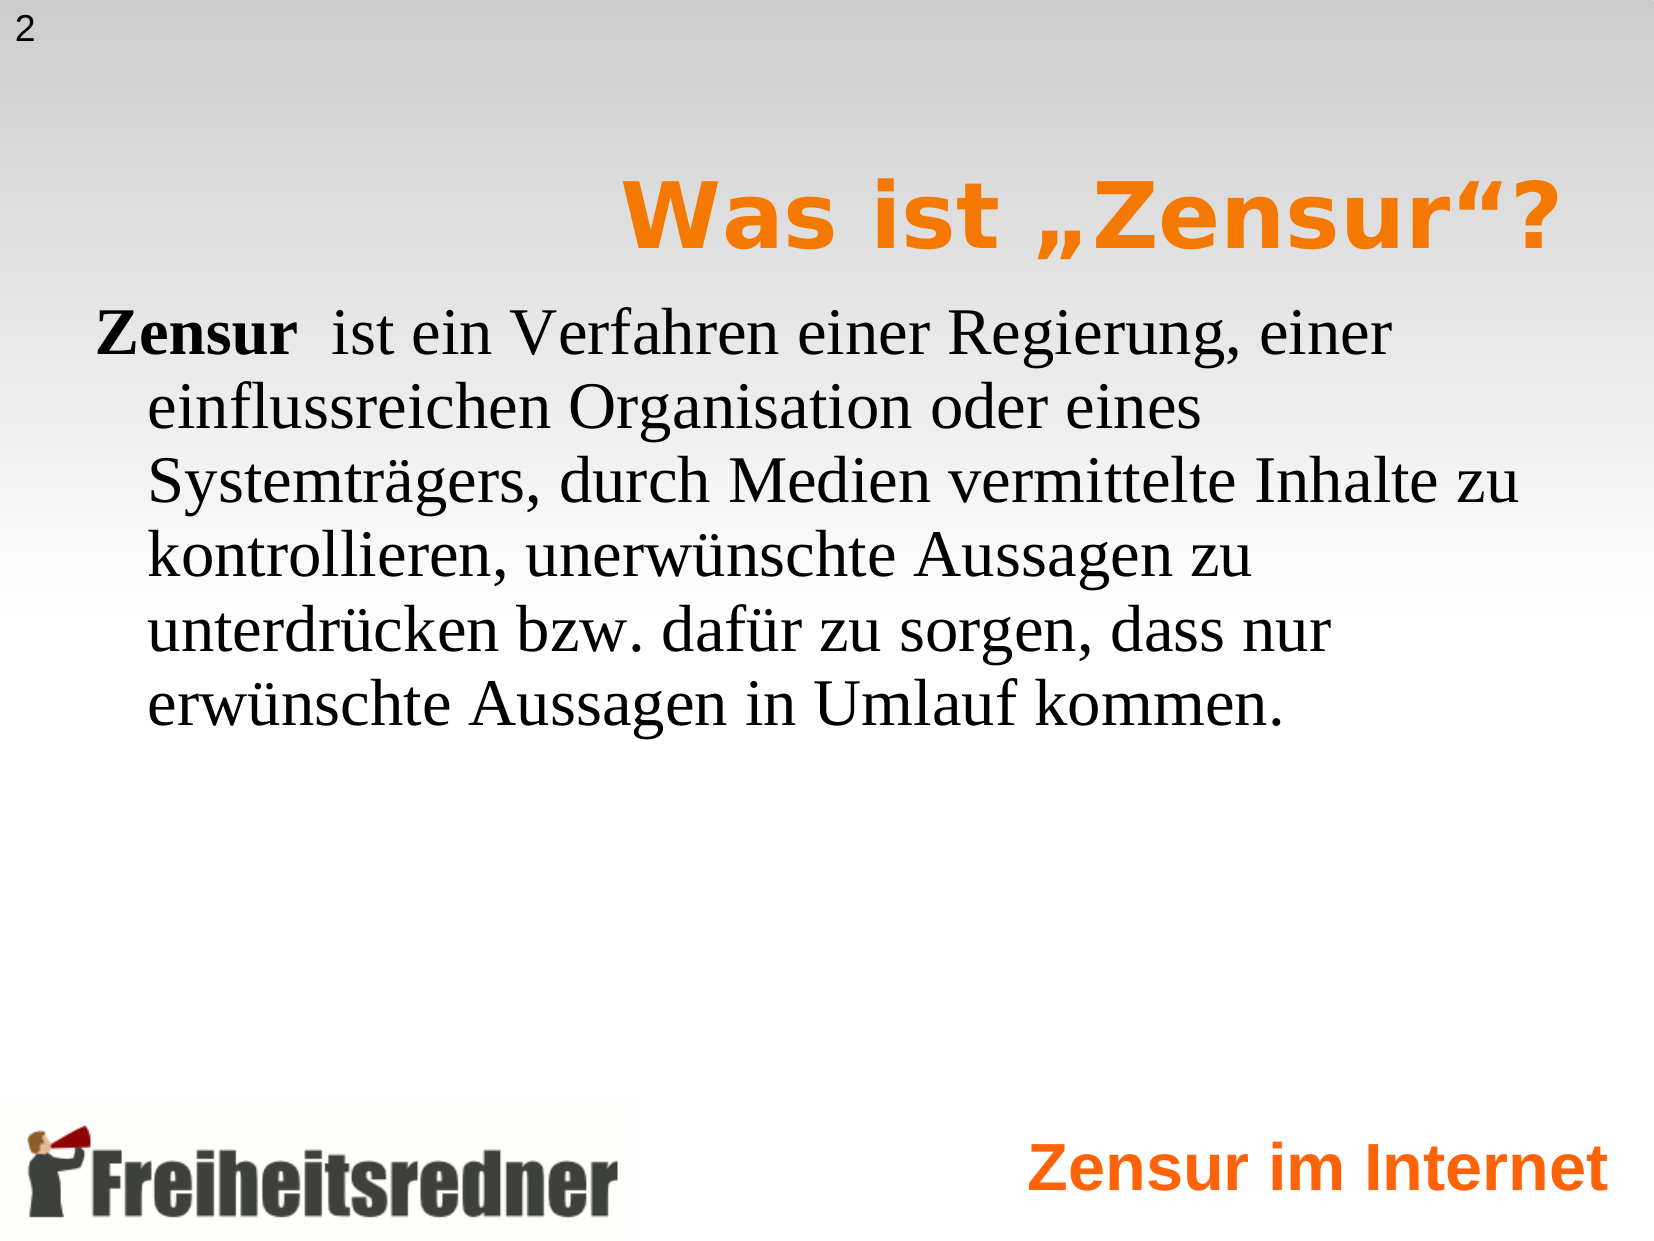

# Was ist „Zensur“?
Zensur ist ein Verfahren einer Regierung, einer einflussreichen Organisation oder eines Systemträgers, durch Medien vermittelte Inhalte zu kontrollieren, unerwünschte Aussagen zu unterdrücken bzw. dafür zu sorgen, dass nur erwünschte Aussagen in Umlauf kommen.